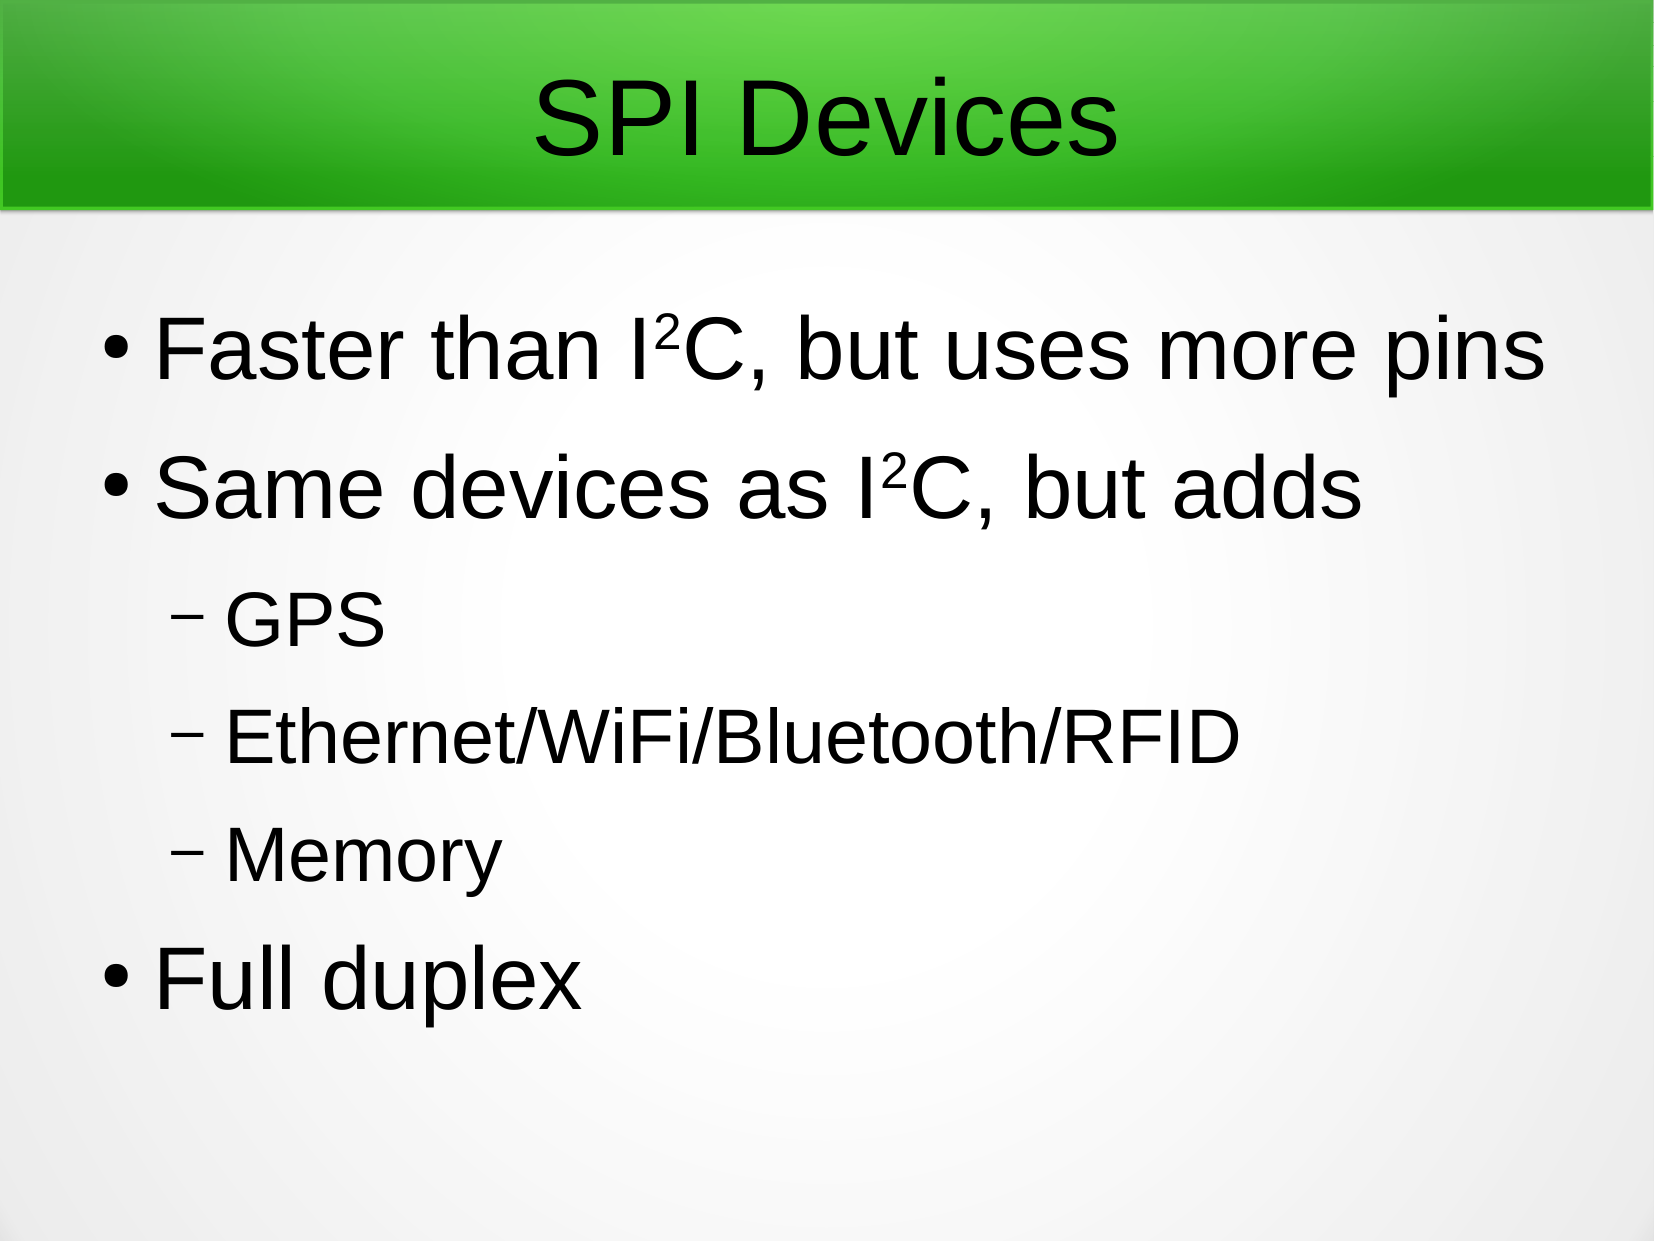

# SPI Devices
Faster than I2C, but uses more pins
Same devices as I2C, but adds
GPS
Ethernet/WiFi/Bluetooth/RFID
Memory
Full duplex